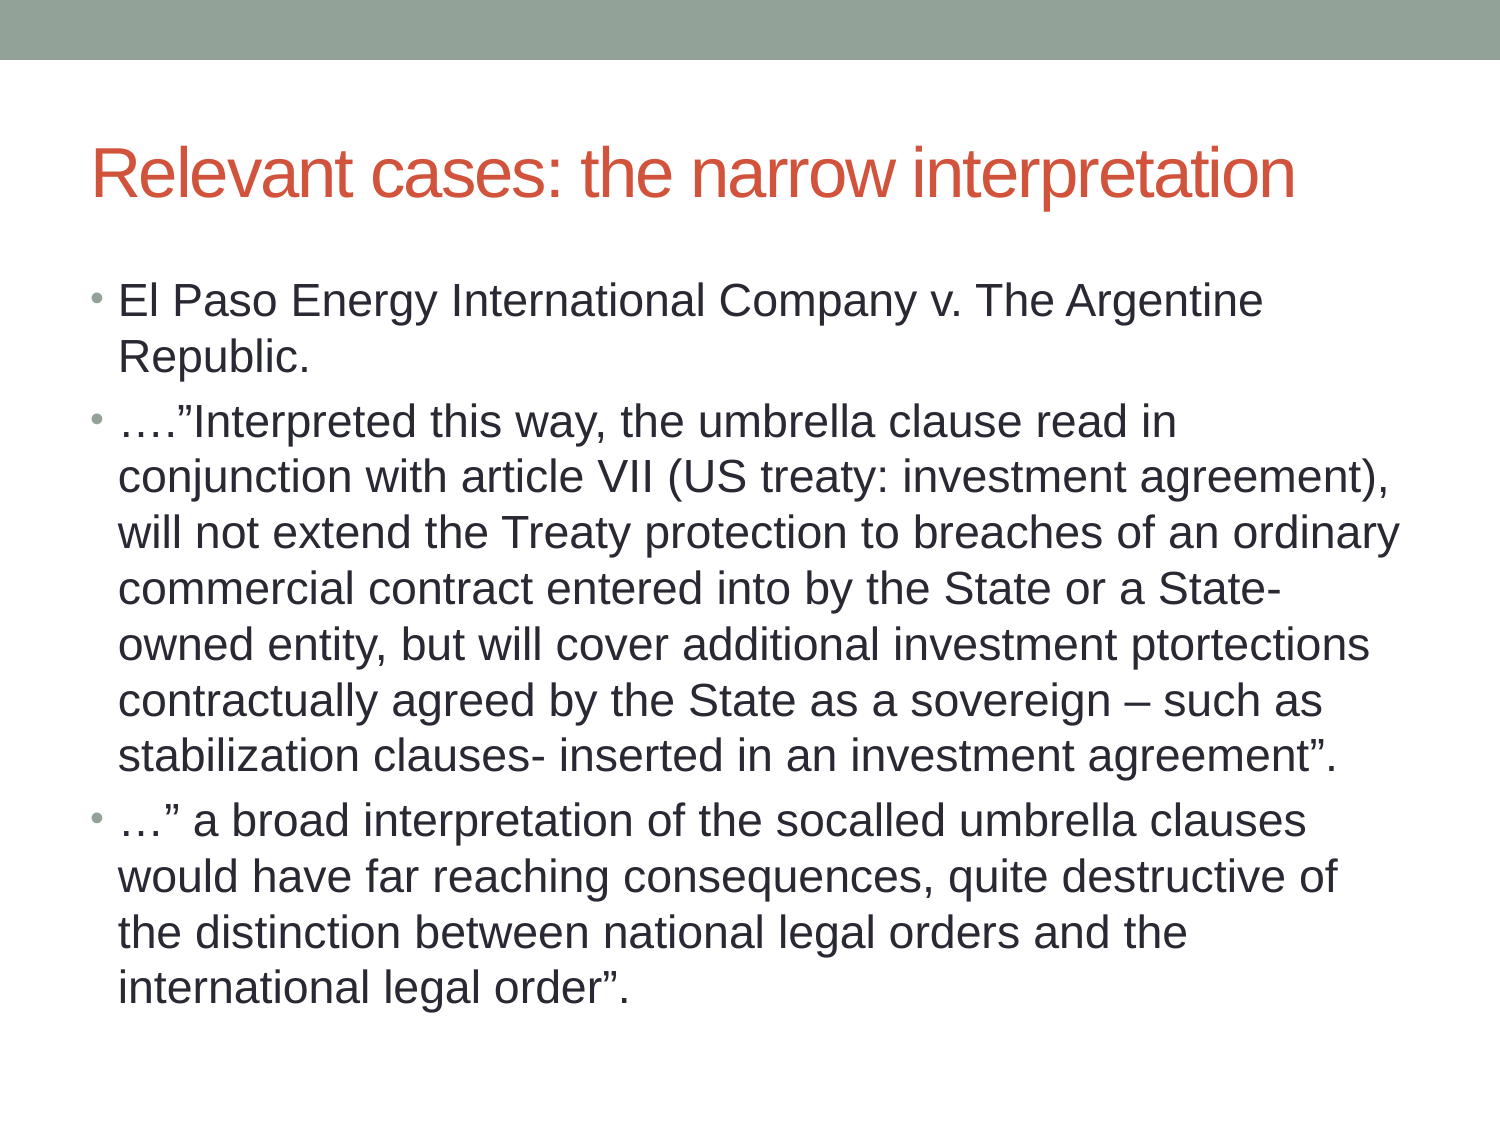

# Relevant cases: the narrow interpretation
El Paso Energy International Company v. The Argentine Republic.
….”Interpreted this way, the umbrella clause read in conjunction with article VII (US treaty: investment agreement), will not extend the Treaty protection to breaches of an ordinary commercial contract entered into by the State or a State-owned entity, but will cover additional investment ptortections contractually agreed by the State as a sovereign – such as stabilization clauses- inserted in an investment agreement”.
…” a broad interpretation of the socalled umbrella clauses would have far reaching consequences, quite destructive of the distinction between national legal orders and the international legal order”.